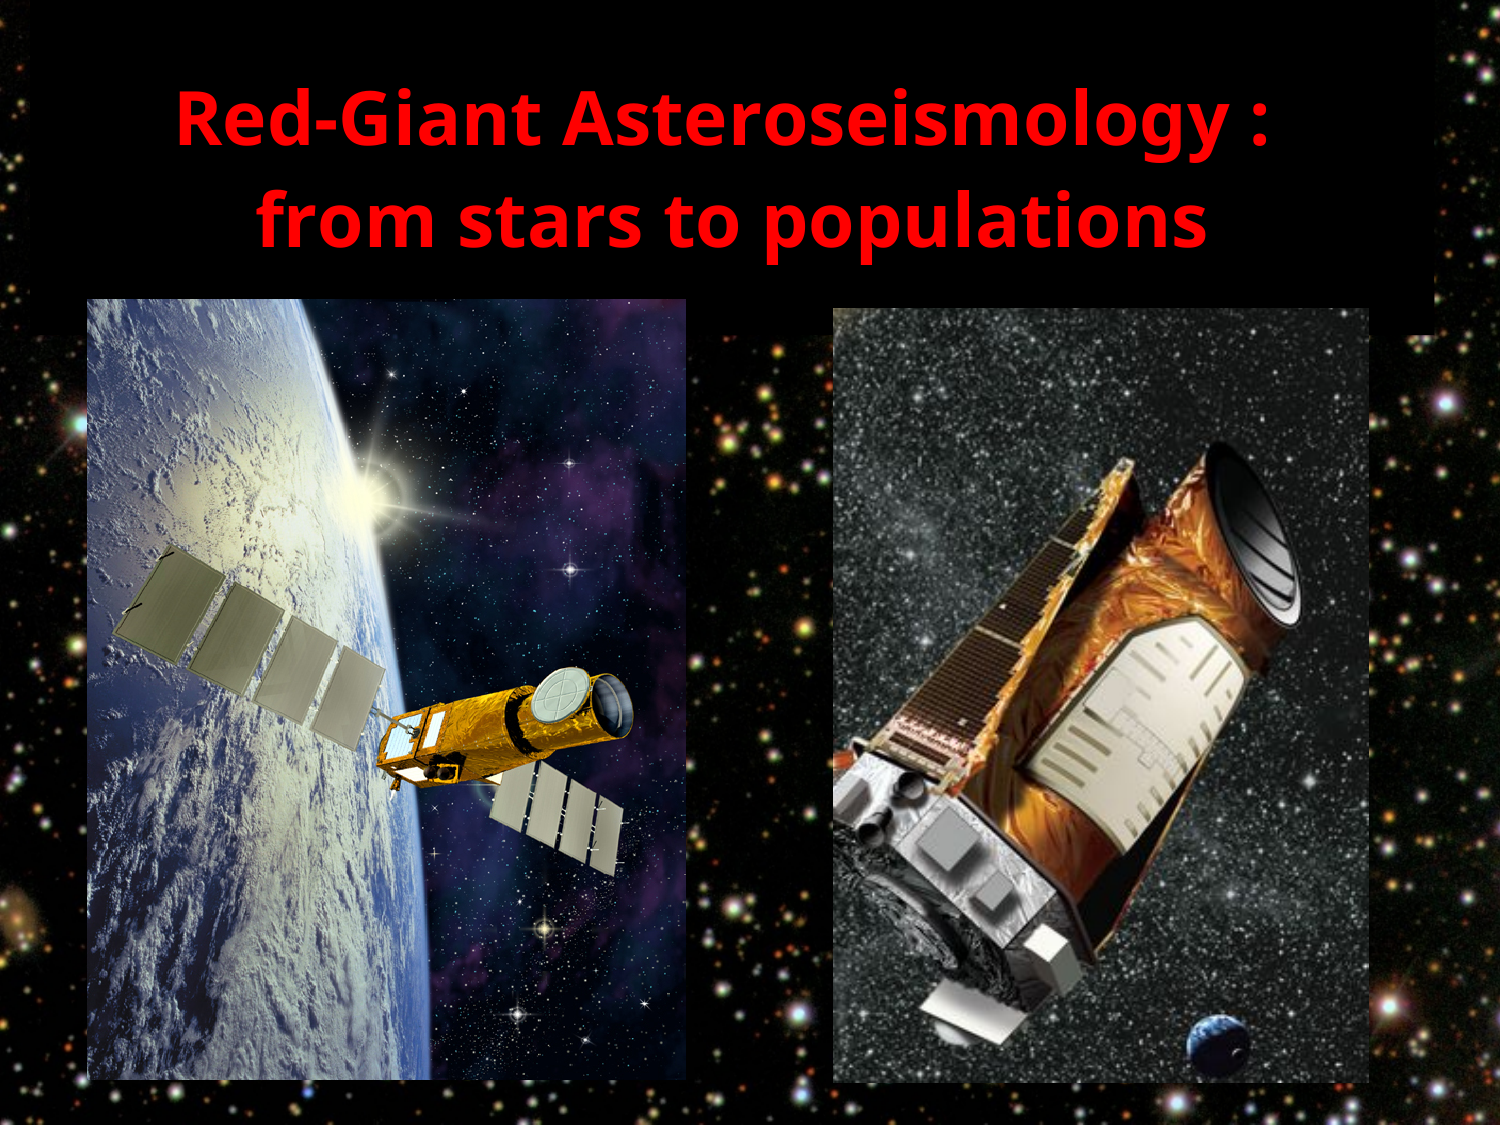

# Red-Giant Asteroseismology : from stars to populations